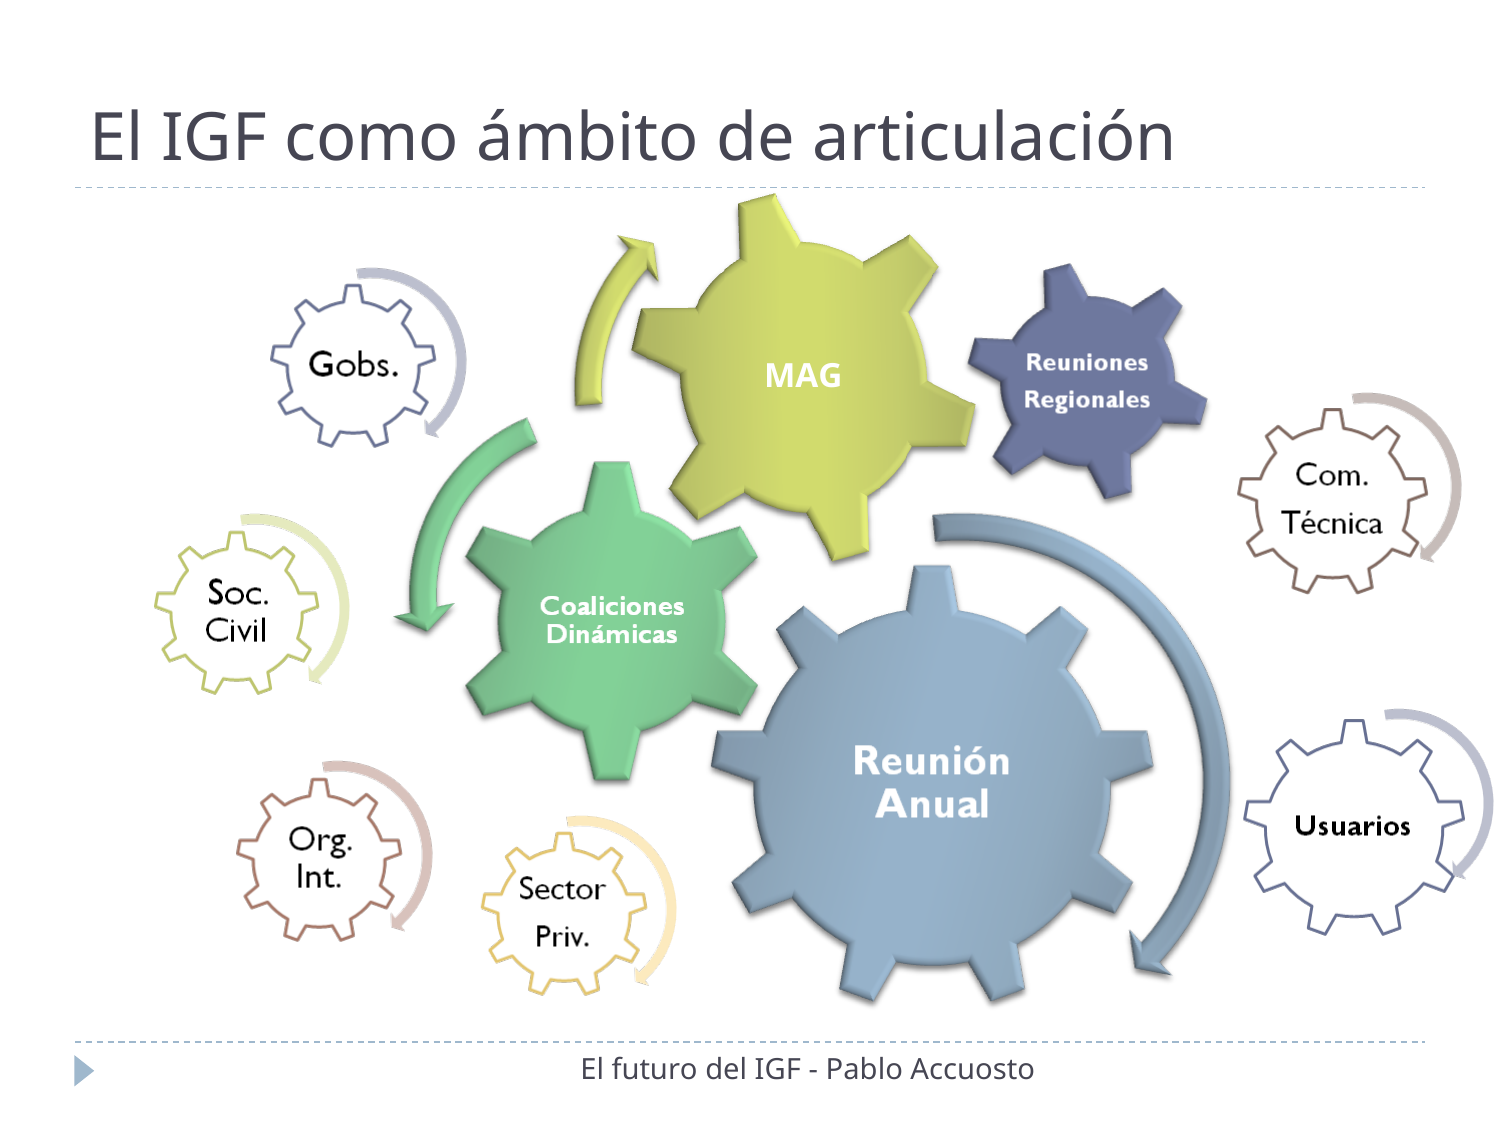

# El IGF como ámbito de articulación
MAG
El futuro del IGF - Pablo Accuosto